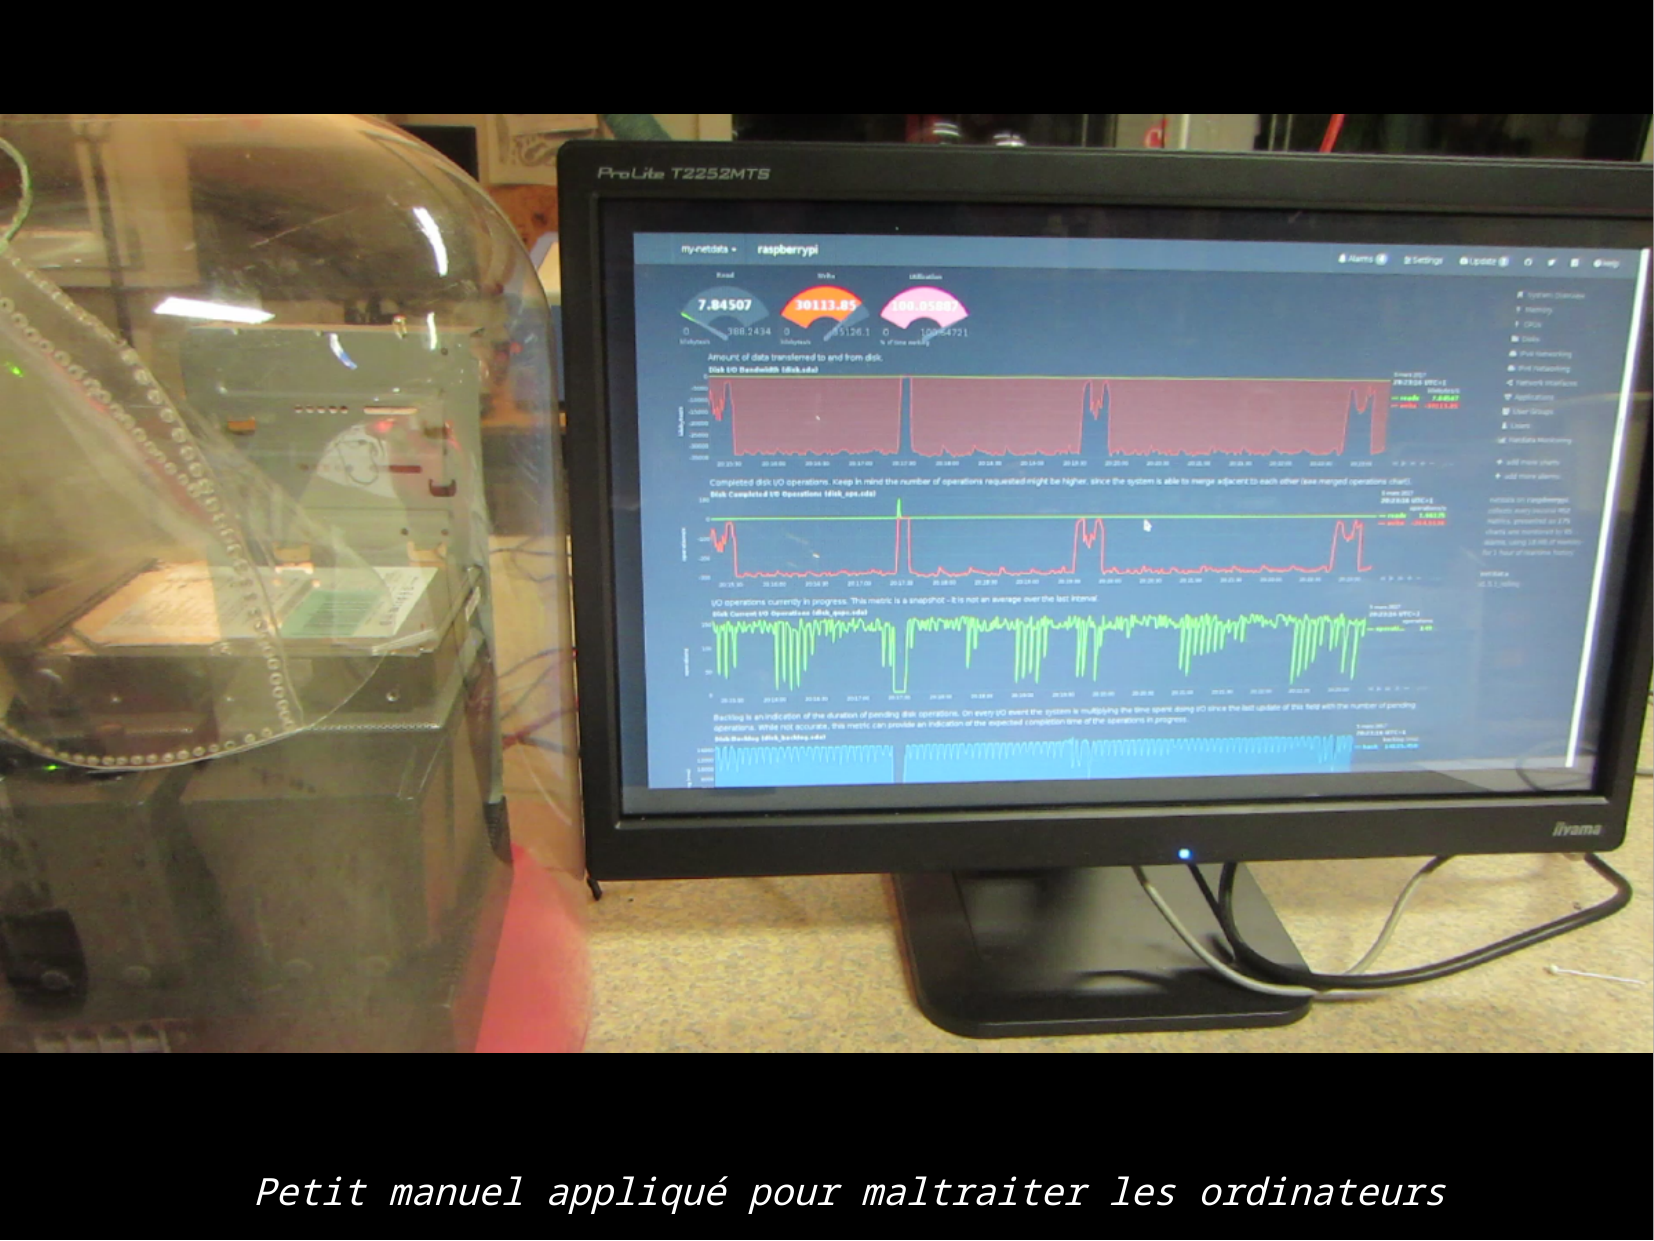

Petit manuel appliqué pour maltraiter les ordinateurs